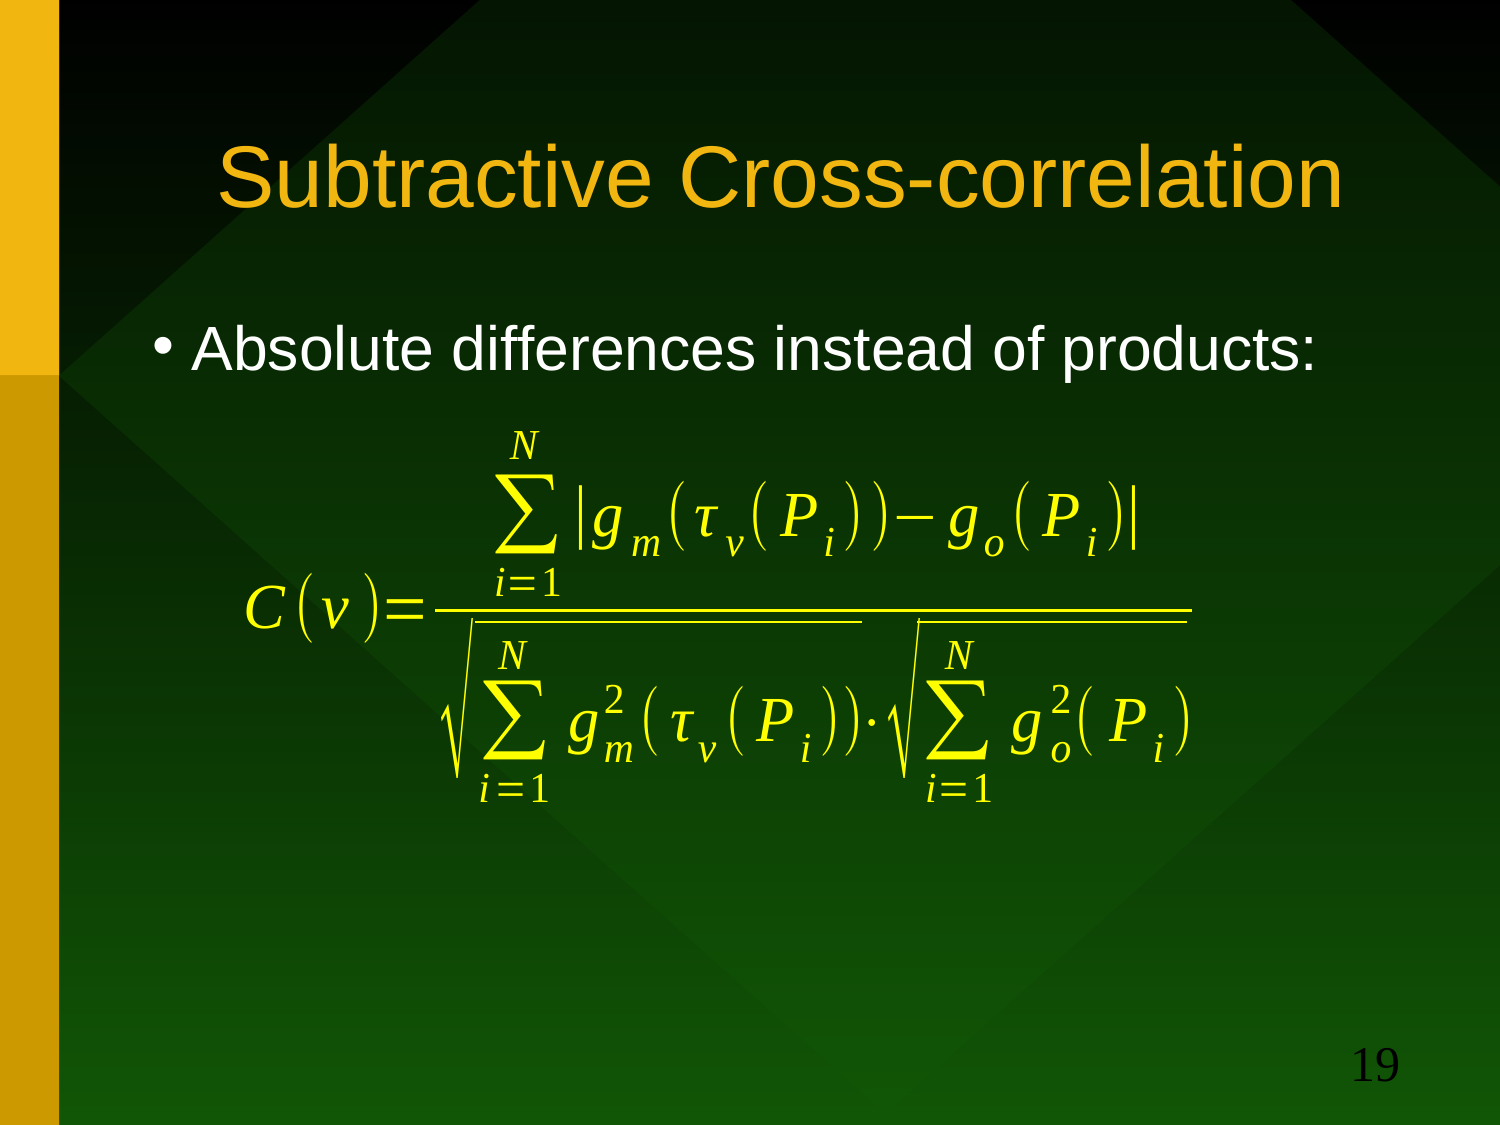

# Subtractive Cross-correlation
 Absolute differences instead of products:
19